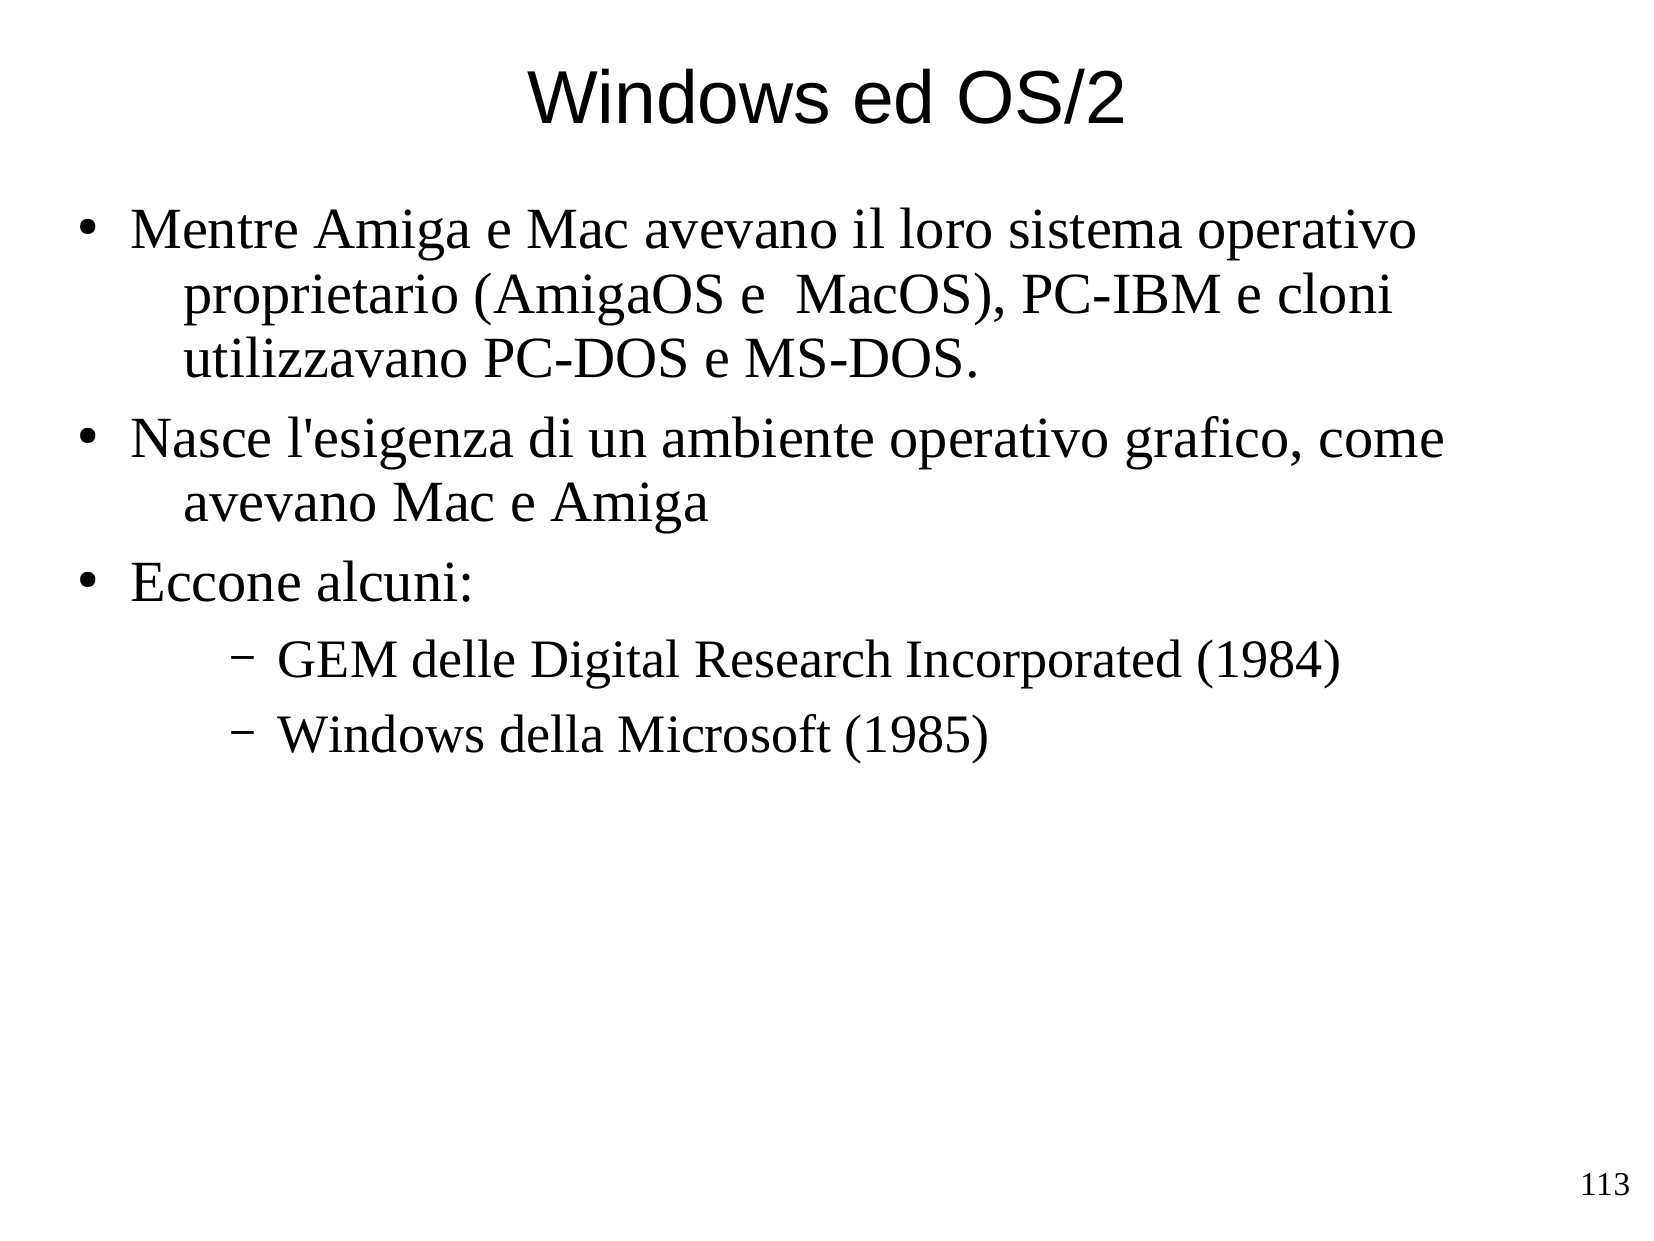

# Windows ed OS/2
Mentre Amiga e Mac avevano il loro sistema operativo proprietario (AmigaOS e MacOS), PC-IBM e cloni utilizzavano PC-DOS e MS-DOS.
Nasce l'esigenza di un ambiente operativo grafico, come avevano Mac e Amiga
Eccone alcuni:
GEM delle Digital Research Incorporated (1984)
Windows della Microsoft (1985)